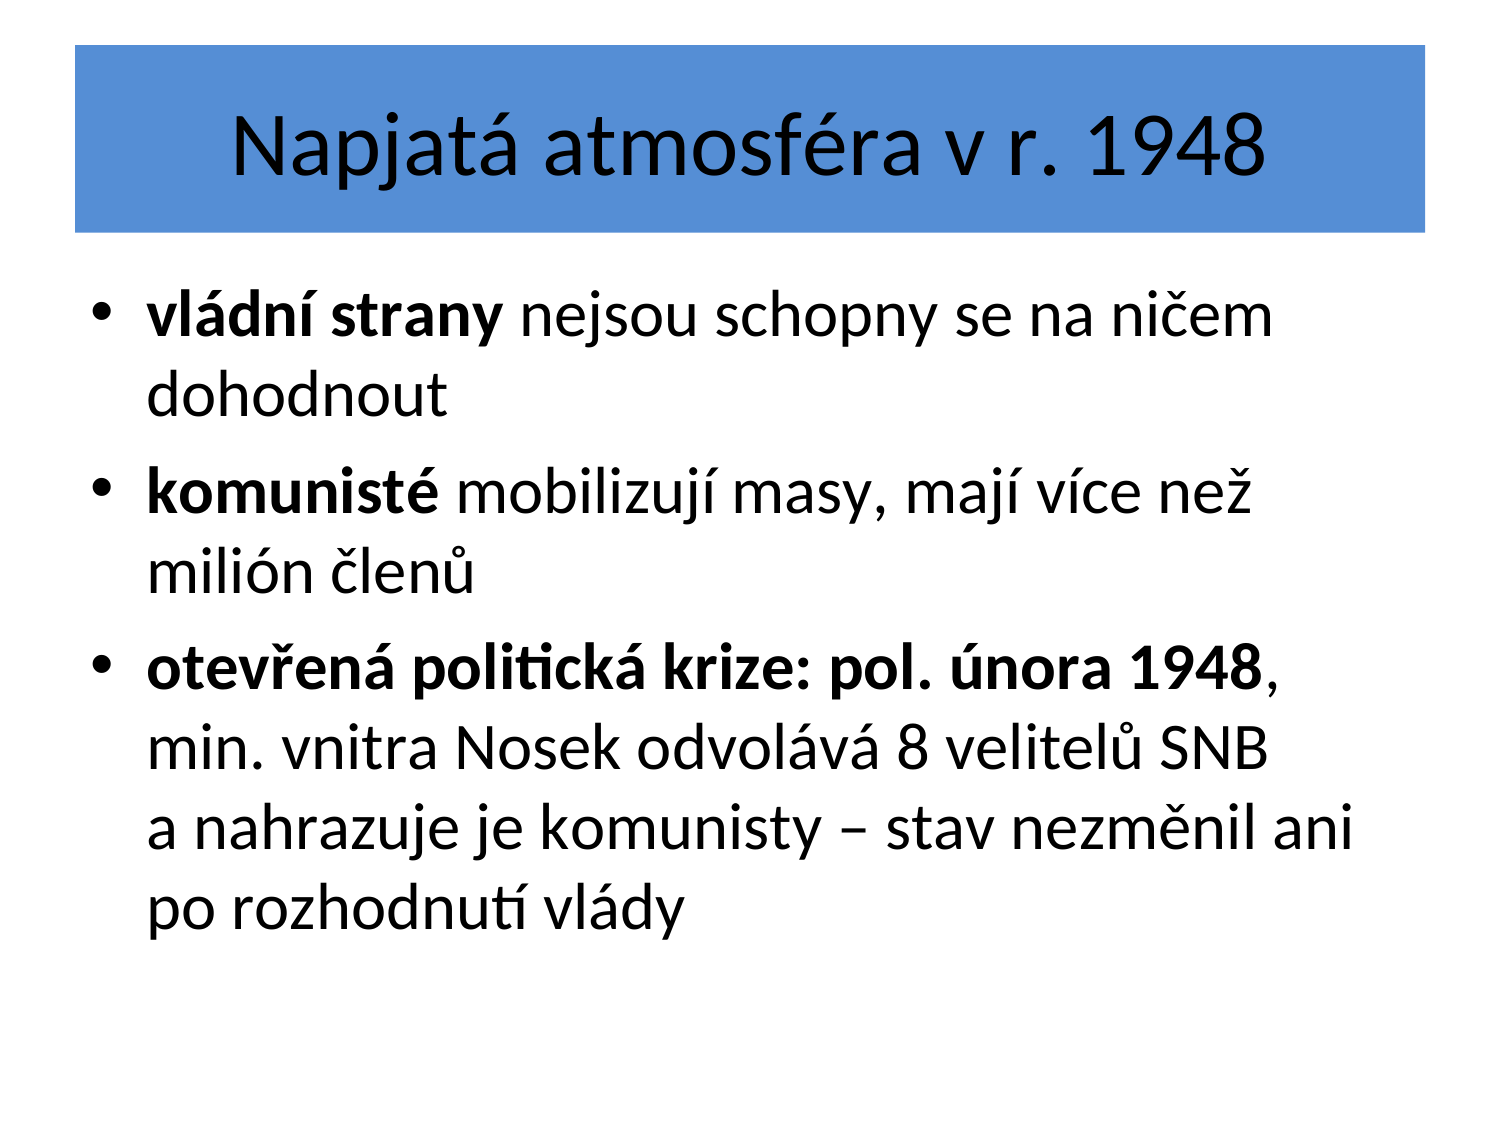

# Napjatá atmosféra v r. 1948
vládní strany nejsou schopny se na ničem dohodnout
komunisté mobilizují masy, mají více než milión členů
otevřená politická krize: pol. února 1948, min. vnitra Nosek odvolává 8 velitelů SNB
a nahrazuje je komunisty – stav nezměnil ani po rozhodnutí vlády